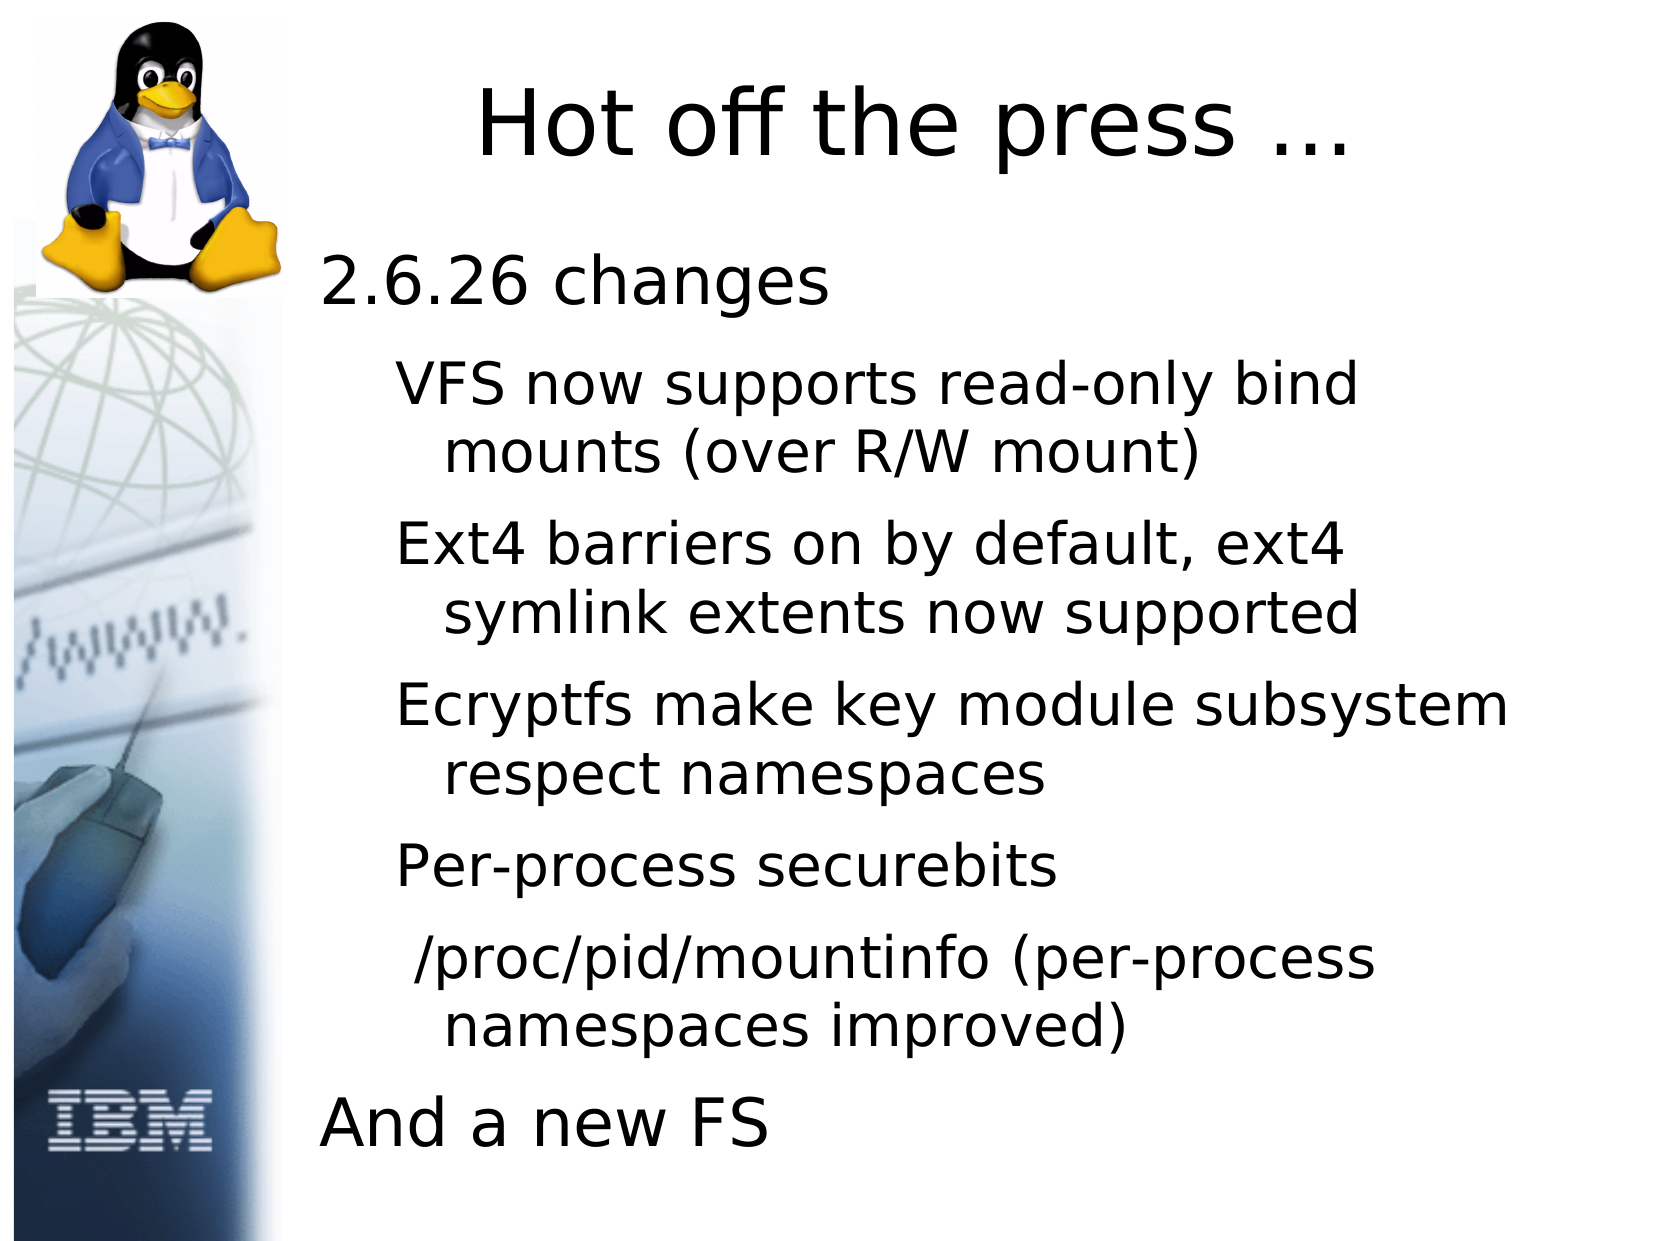

# Hot off the press ...
2.6.26 changes
VFS now supports read-only bind mounts (over R/W mount)
Ext4 barriers on by default, ext4 symlink extents now supported
Ecryptfs make key module subsystem respect namespaces
Per-process securebits
 /proc/pid/mountinfo (per-process namespaces improved)
And a new FS